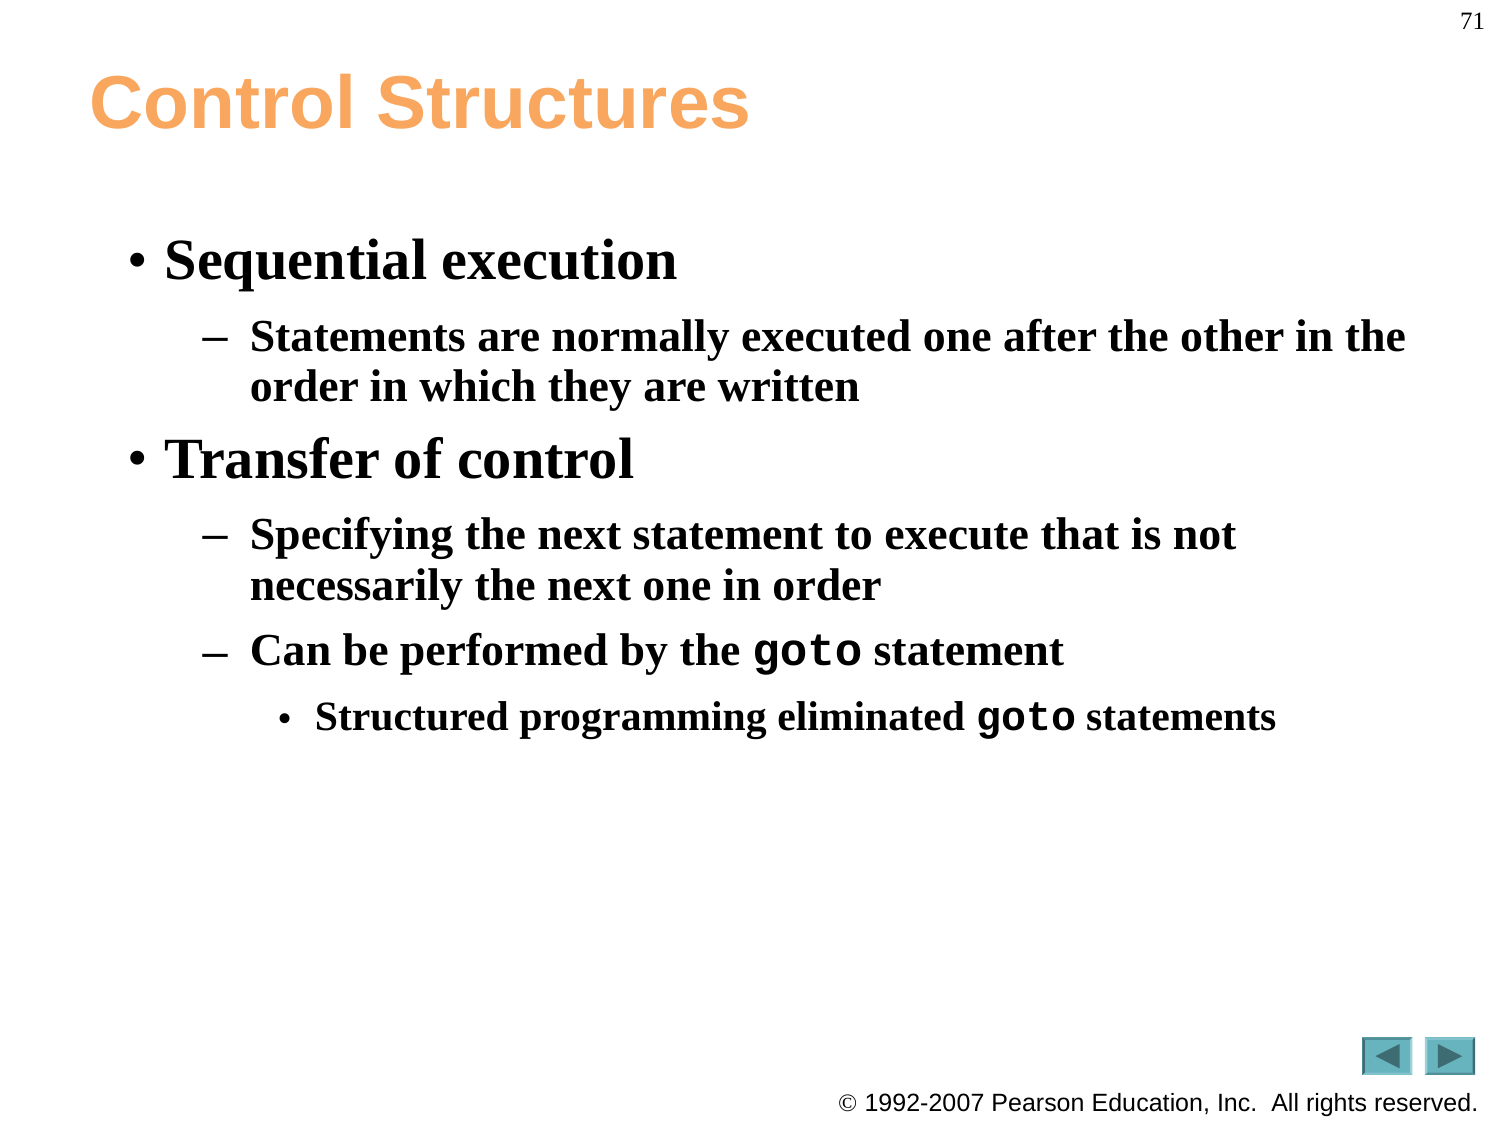

71
# Control Structures
Sequential execution
Statements are normally executed one after the other in the order in which they are written
Transfer of control
Specifying the next statement to execute that is not necessarily the next one in order
Can be performed by the goto statement
Structured programming eliminated goto statements